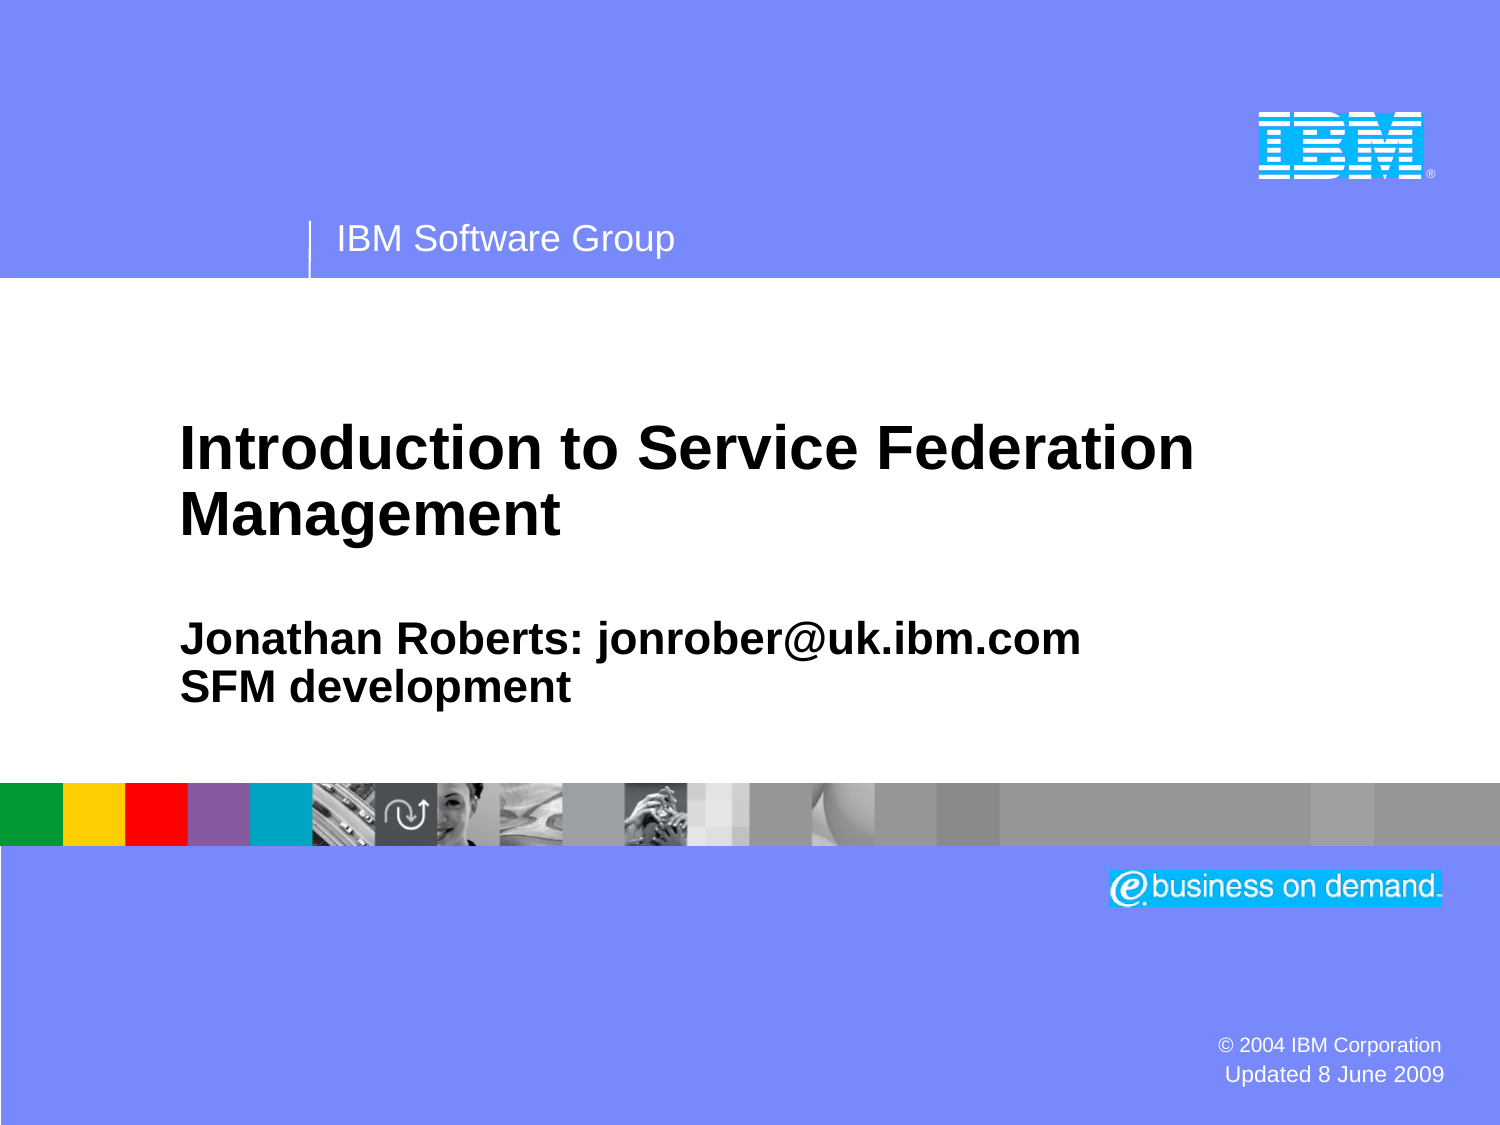

# Introduction to Service Federation Management Jonathan Roberts: jonrober@uk.ibm.com SFM development